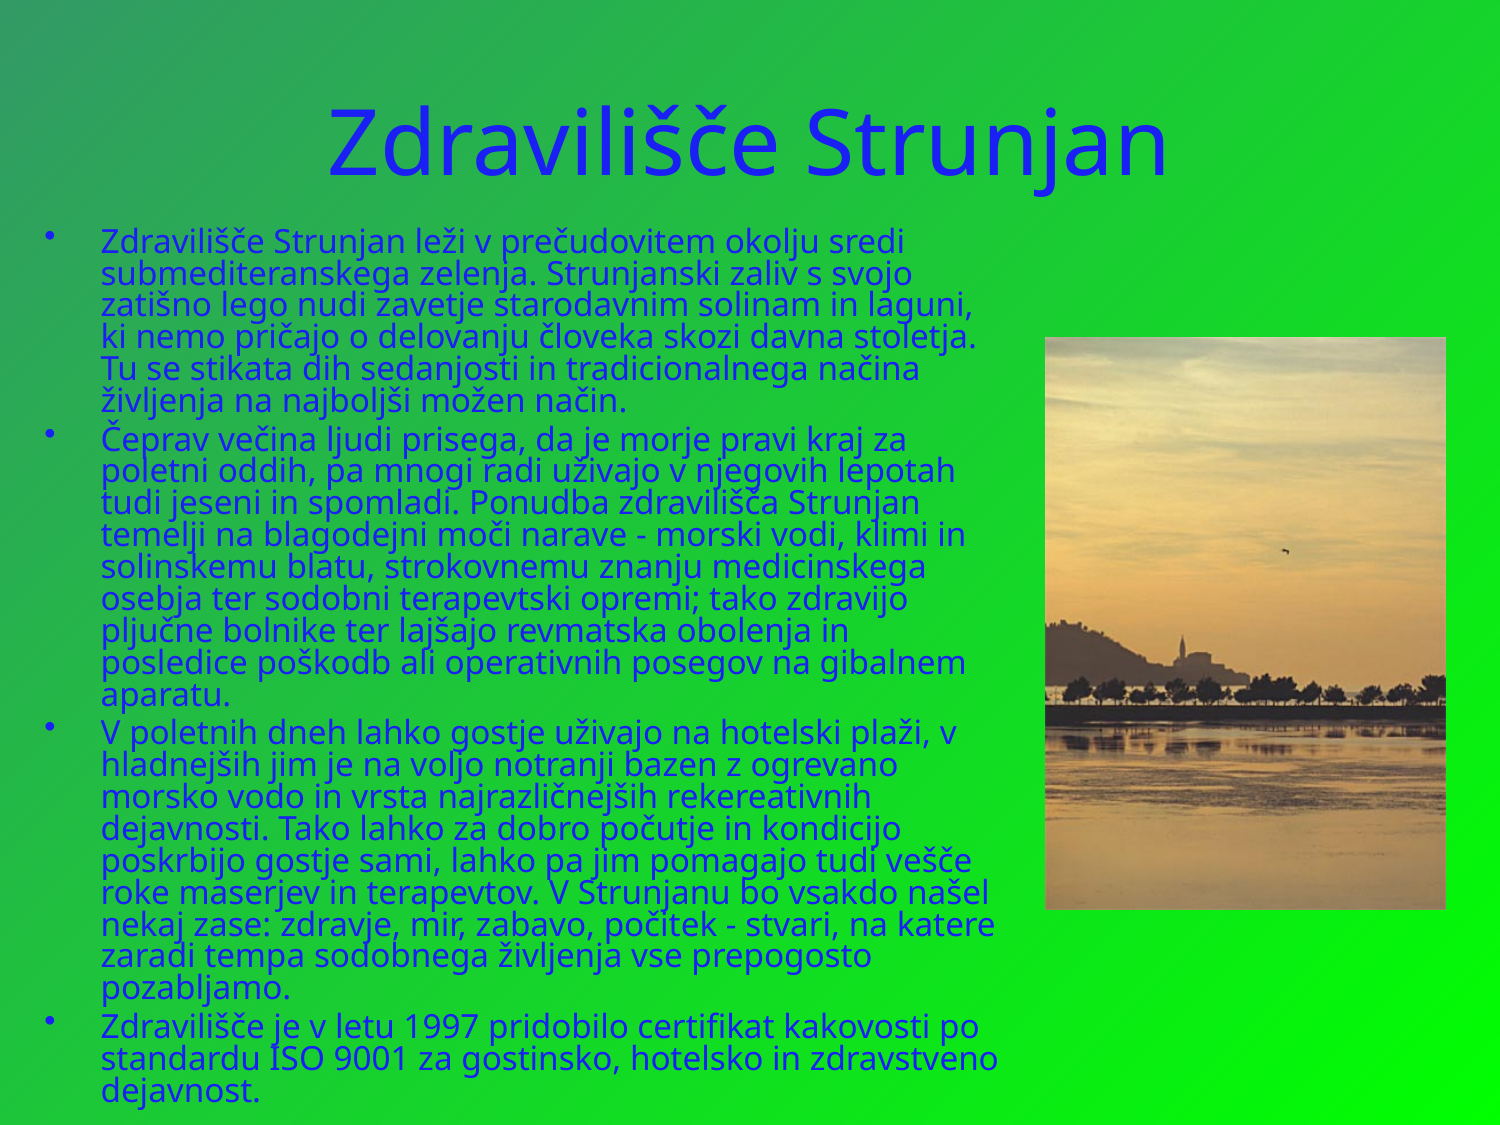

# Zdravilišče Strunjan
Zdravilišče Strunjan leži v prečudovitem okolju sredi submediteranskega zelenja. Strunjanski zaliv s svojo zatišno lego nudi zavetje starodavnim solinam in laguni, ki nemo pričajo o delovanju človeka skozi davna stoletja. Tu se stikata dih sedanjosti in tradicionalnega načina življenja na najboljši možen način.
Čeprav večina ljudi prisega, da je morje pravi kraj za poletni oddih, pa mnogi radi uživajo v njegovih lepotah tudi jeseni in spomladi. Ponudba zdravilišča Strunjan temelji na blagodejni moči narave - morski vodi, klimi in solinskemu blatu, strokovnemu znanju medicinskega osebja ter sodobni terapevtski opremi; tako zdravijo pljučne bolnike ter lajšajo revmatska obolenja in posledice poškodb ali operativnih posegov na gibalnem aparatu.
V poletnih dneh lahko gostje uživajo na hotelski plaži, v hladnejših jim je na voljo notranji bazen z ogrevano morsko vodo in vrsta najrazličnejših rekereativnih dejavnosti. Tako lahko za dobro počutje in kondicijo poskrbijo gostje sami, lahko pa jim pomagajo tudi vešče roke maserjev in terapevtov. V Strunjanu bo vsakdo našel nekaj zase: zdravje, mir, zabavo, počitek - stvari, na katere zaradi tempa sodobnega življenja vse prepogosto pozabljamo.
Zdravilišče je v letu 1997 pridobilo certifikat kakovosti po standardu ISO 9001 za gostinsko, hotelsko in zdravstveno dejavnost.